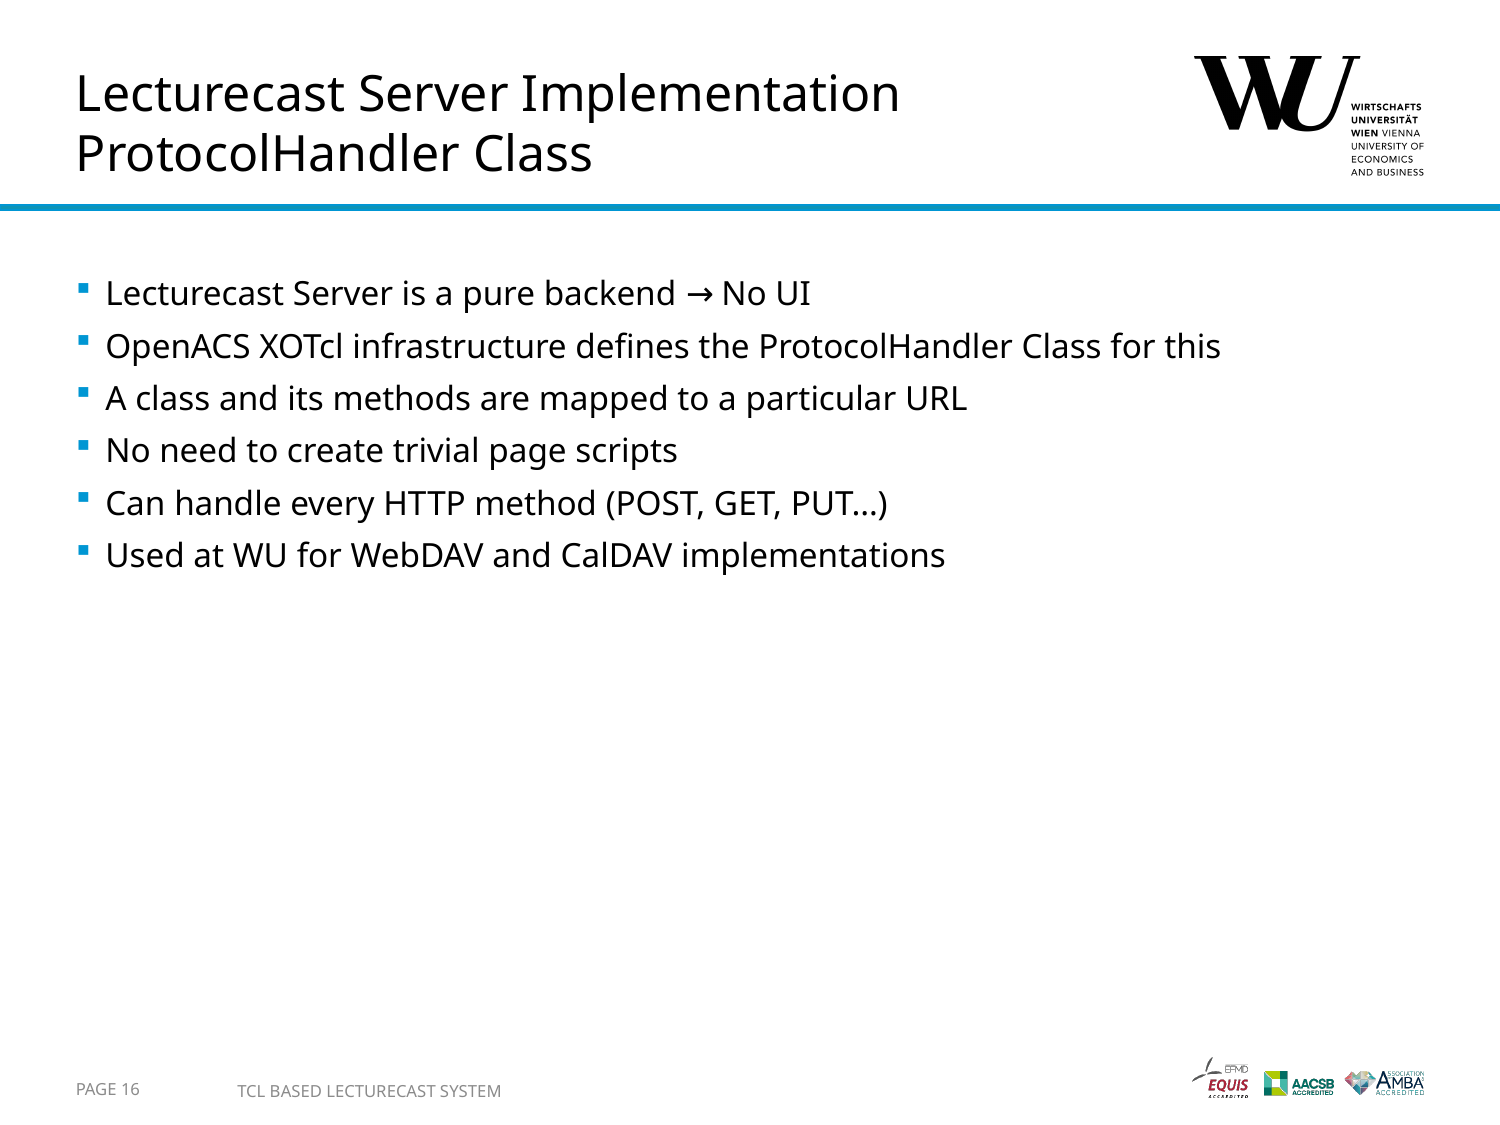

# Lecturecast Server Implementation ProtocolHandler Class
Lecturecast Server is a pure backend → No UI
OpenACS XOTcl infrastructure defines the ProtocolHandler Class for this
A class and its methods are mapped to a particular URL
No need to create trivial page scripts
Can handle every HTTP method (POST, GET, PUT…)
Used at WU for WebDAV and CalDAV implementations
Page
Tcl based lecturecast system